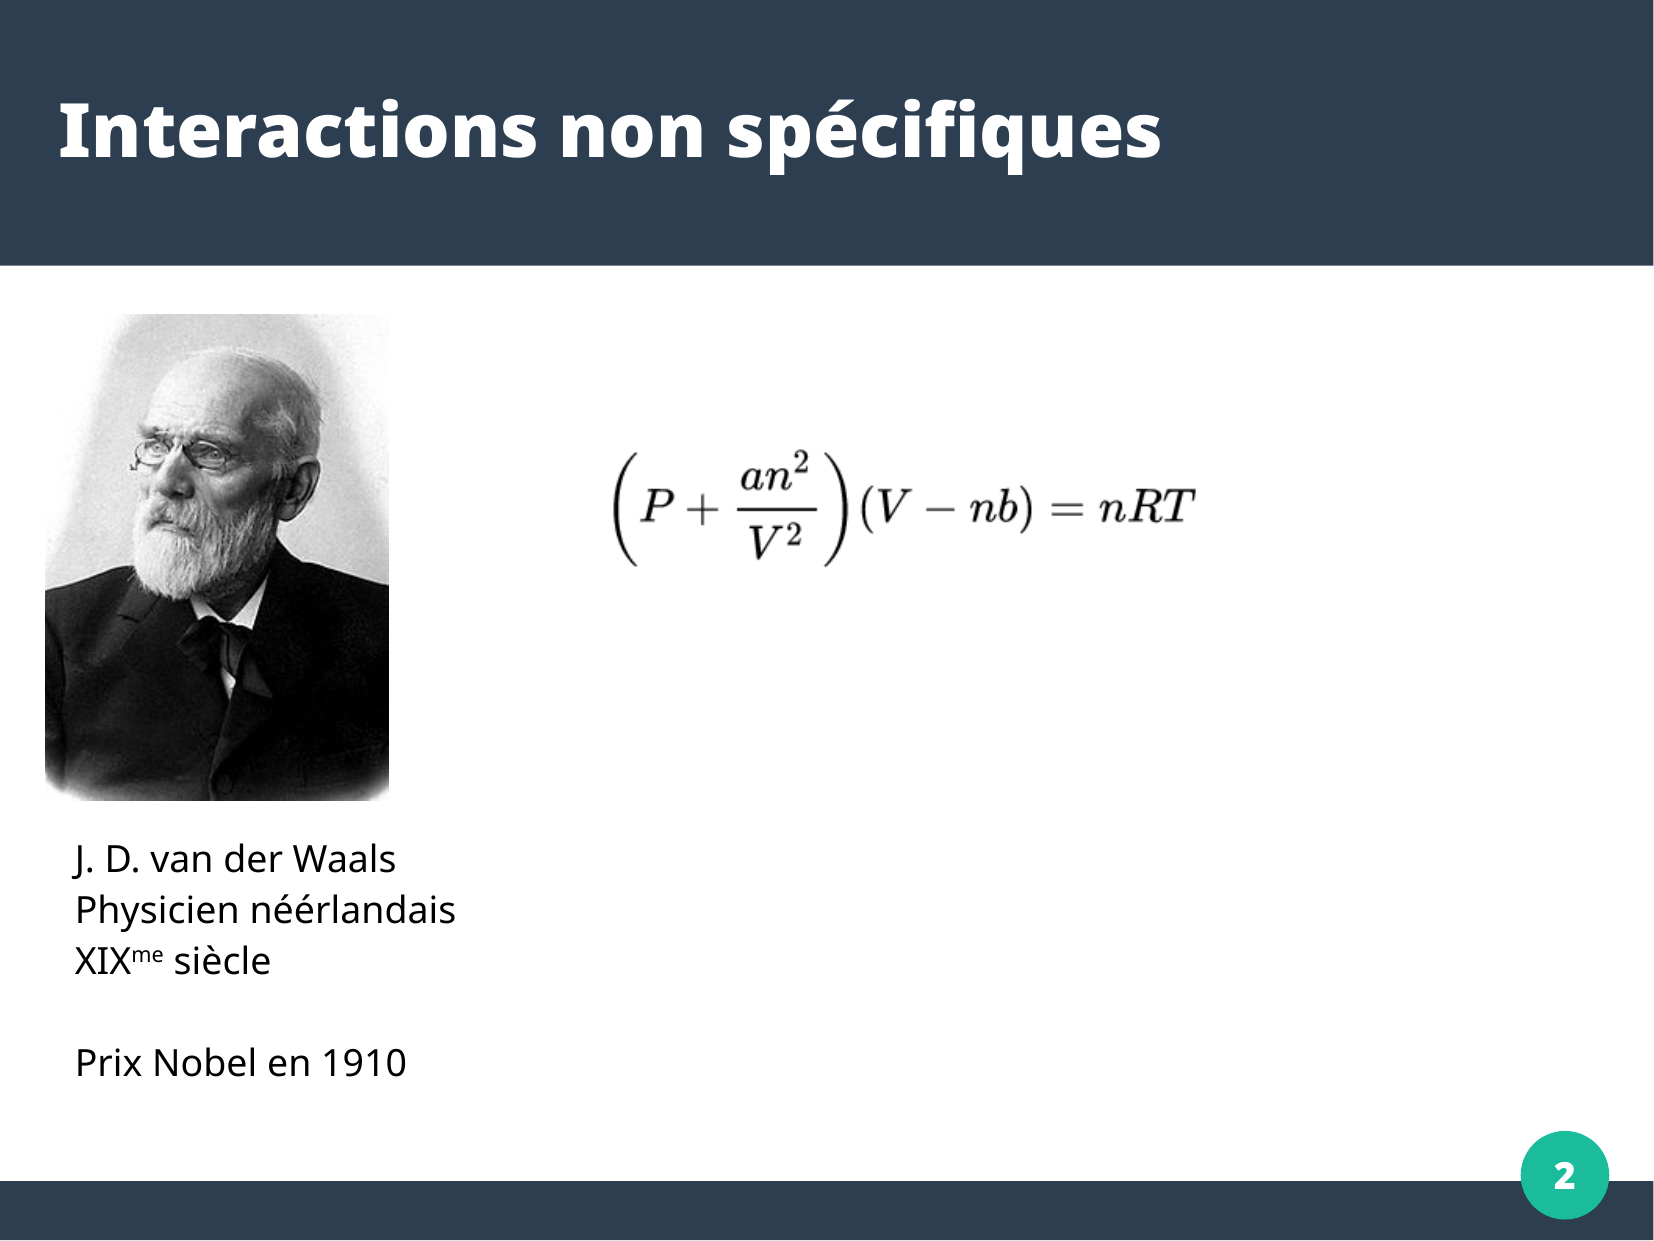

# Interactions non spécifiques
J. D. van der Waals
Physicien néérlandais
XIXme siècle
Prix Nobel en 1910
2